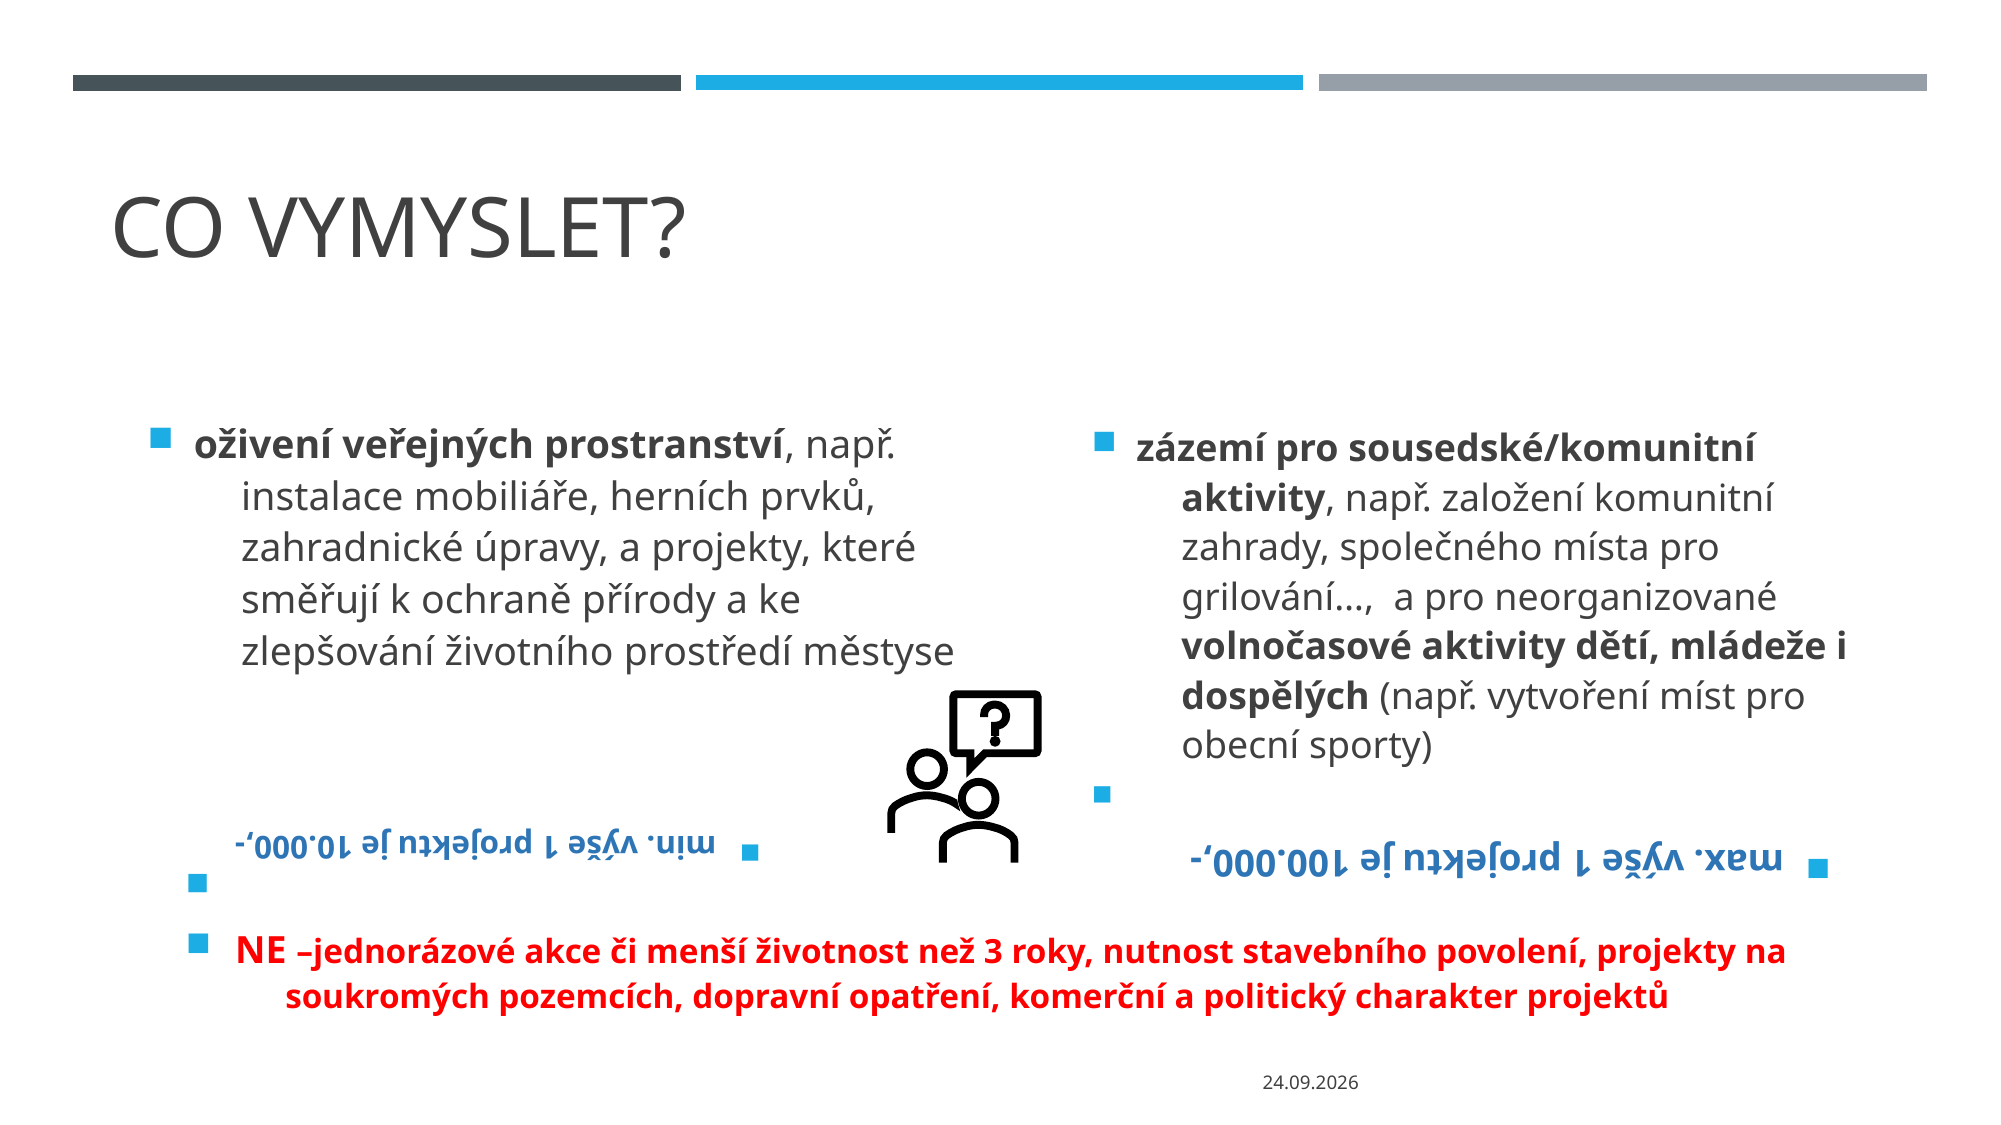

# Co vymyslet?
oživení veřejných prostranství, např. instalace mobiliáře, herních prvků, zahradnické úpravy, a projekty, které směřují k ochraně přírody a ke zlepšování životního prostředí městyse
zázemí pro sousedské/komunitní aktivity, např. založení komunitní zahrady, společného místa pro grilování…, a pro neorganizované volnočasové aktivity dětí, mládeže i dospělých (např. vytvoření míst pro obecní sporty)
min. výše 1 projektu je 10.000,-
max. výše 1 projektu je 100.000,-
NE –jednorázové akce či menší životnost než 3 roky, nutnost stavebního povolení, projekty na soukromých pozemcích, dopravní opatření, komerční a politický charakter projektů